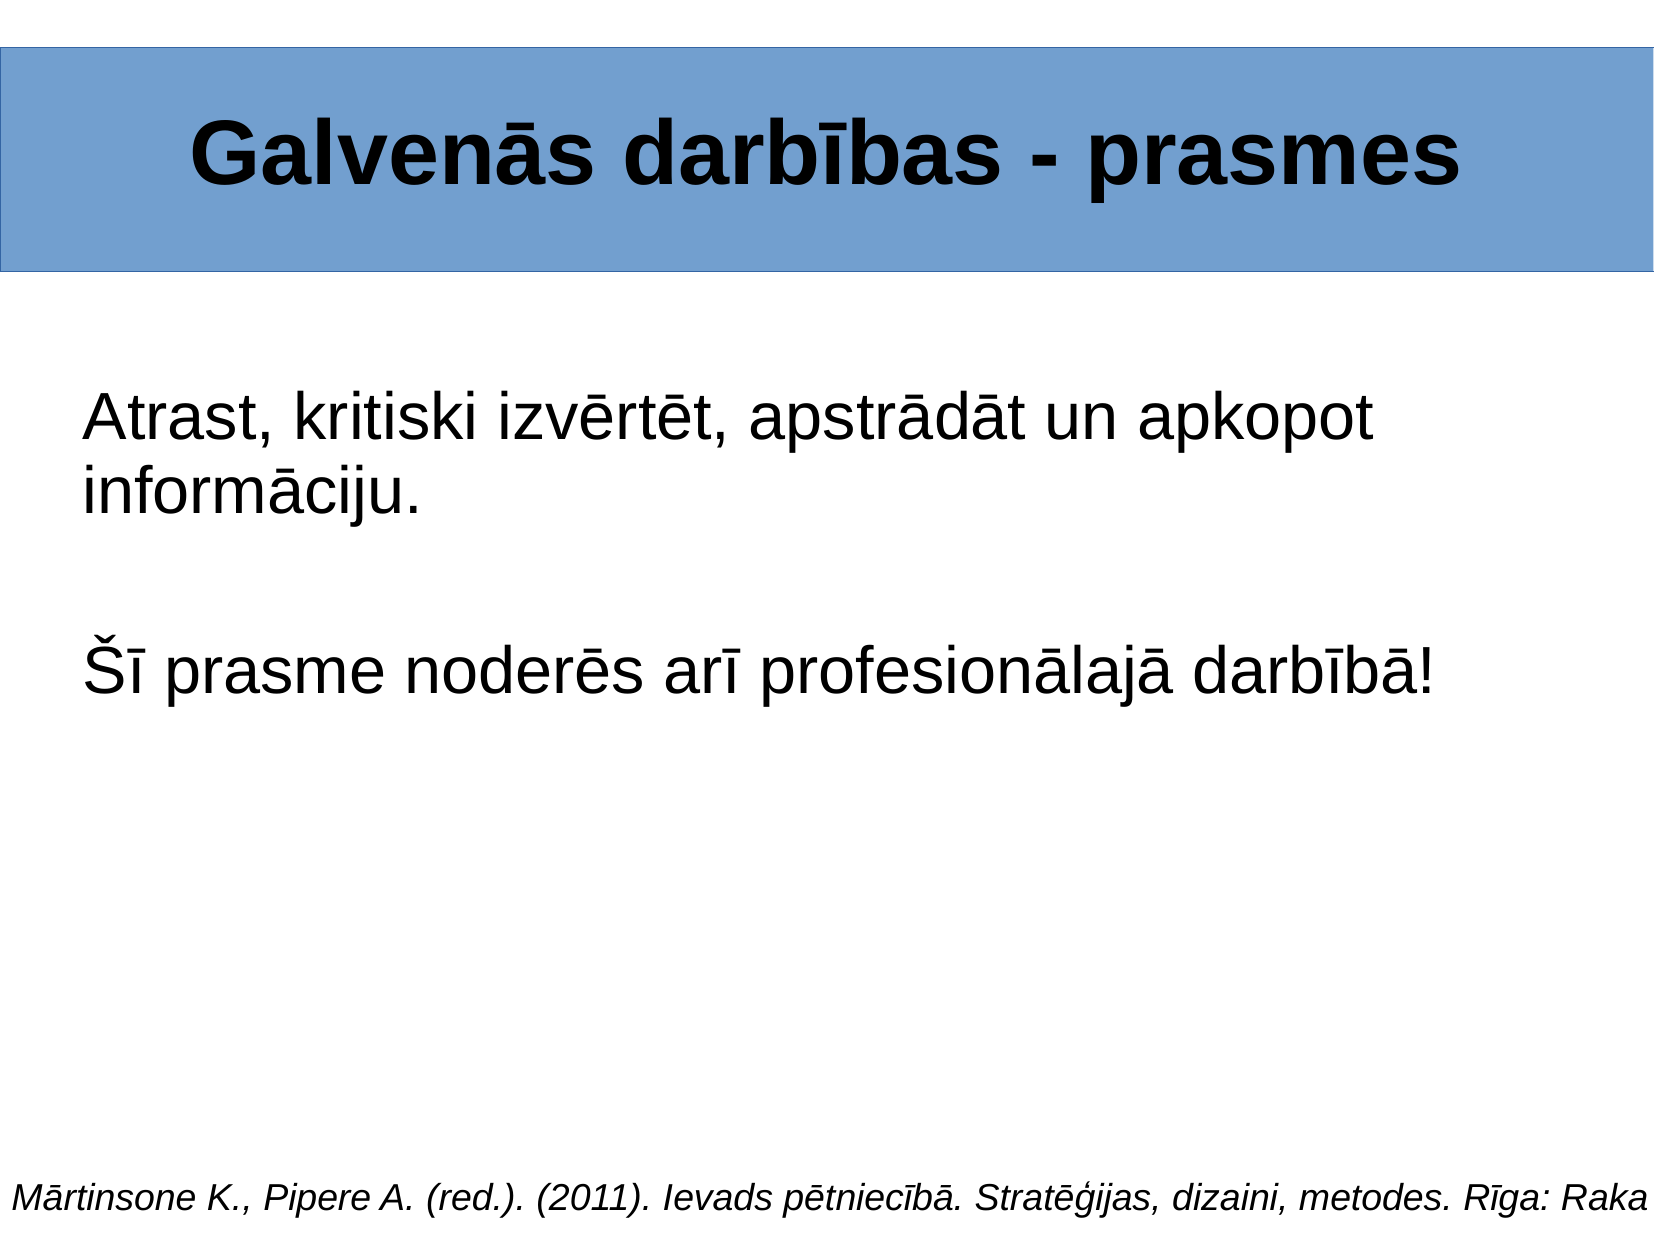

# Galvenās darbības - prasmes
Atrast, kritiski izvērtēt, apstrādāt un apkopot informāciju.
Šī prasme noderēs arī profesionālajā darbībā!
Mārtinsone K., Pipere A. (red.). (2011). Ievads pētniecībā. Stratēģijas, dizaini, metodes. Rīga: Raka